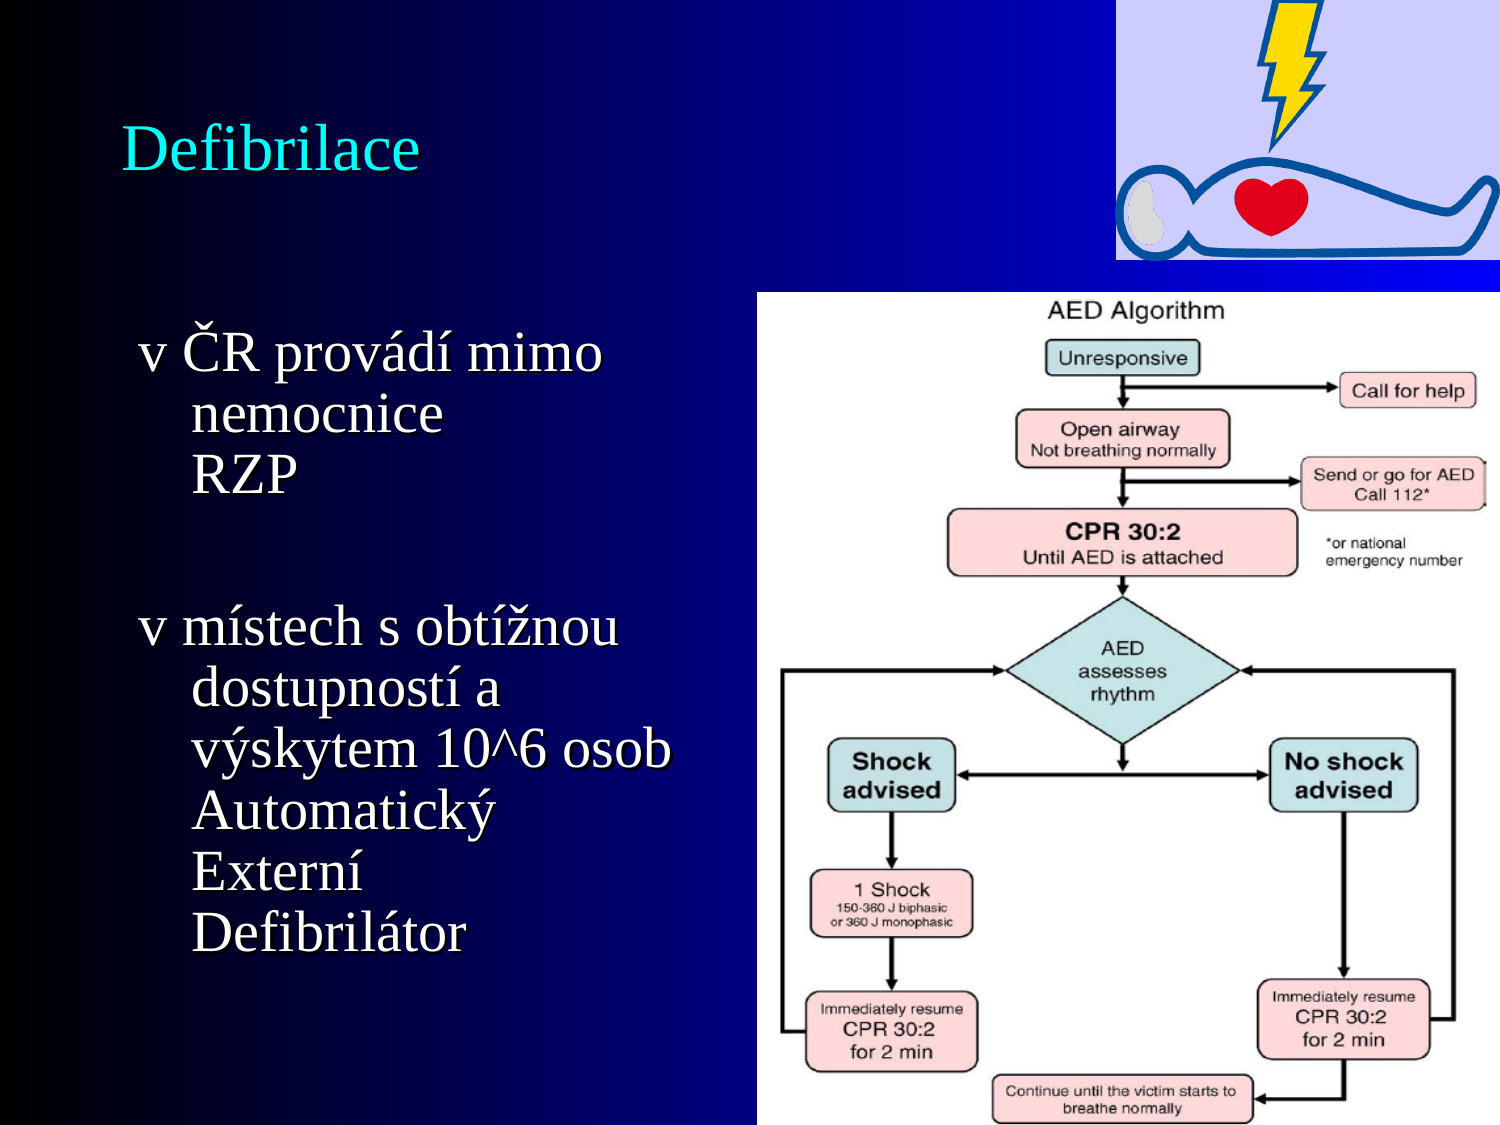

# Defibrilace
v ČR provádí mimo nemocnice
RZP
v místech s obtížnou dostupností a výskytem 10^6 osob Automatický
Externí
Defibrilátor